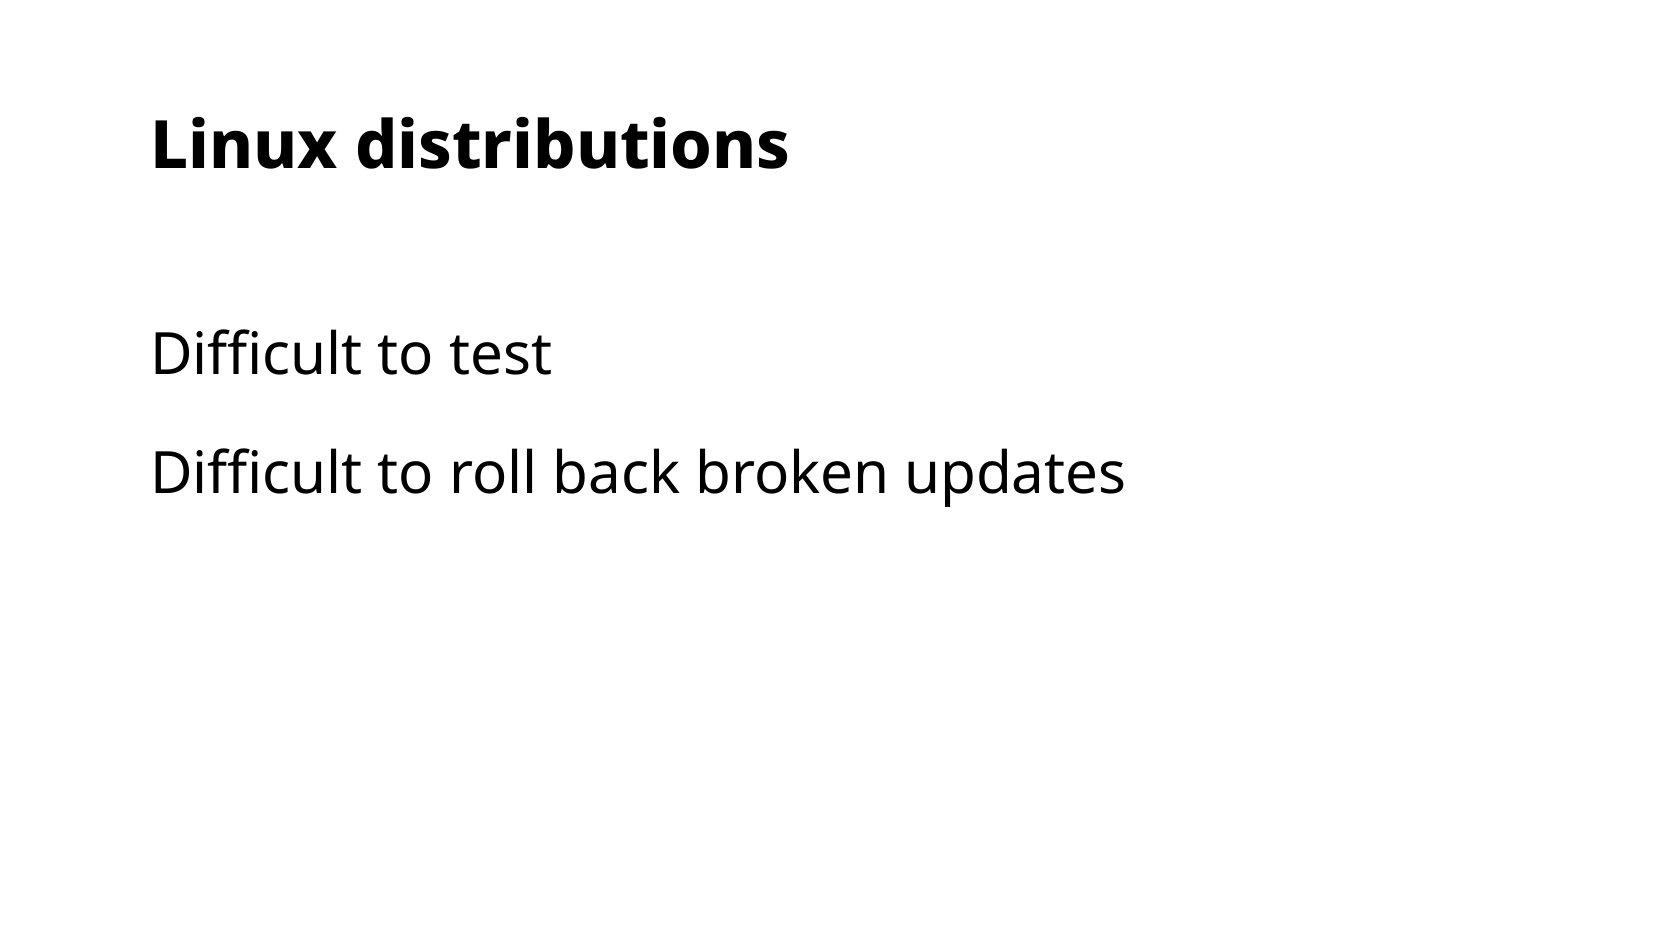

# Linux distributions
Difficult to test
Difficult to roll back broken updates